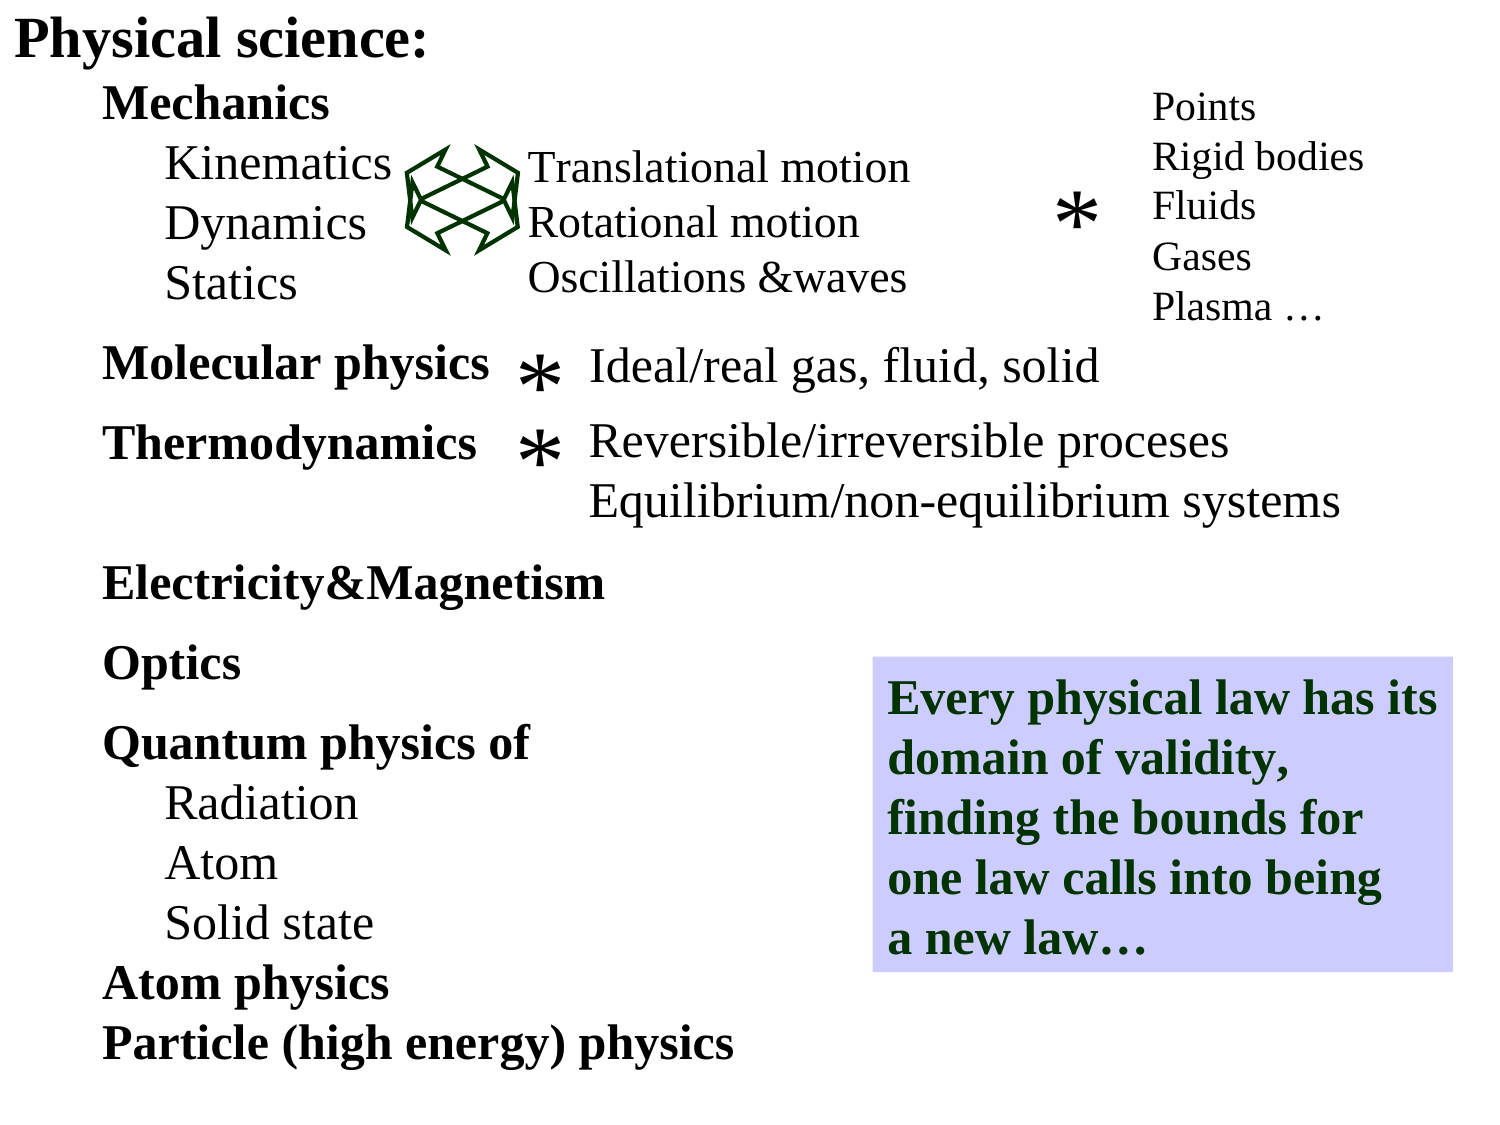

Physical science:
 Mechanics
	Kinematics
	Dynamics
	Statics
 Molecular physics
 Thermodynamics
 Electricity&Magnetism
 Optics
 Quantum physics of
	Radiation
 Atom
	Solid state
 Atom physics
 Particle (high energy) physics
Points
Rigid bodies
Fluids
Gases
Plasma …
Translational motion
Rotational motion
Oscillations &waves
*
*
Ideal/real gas, fluid, solid
*
Reversible/irreversible proceses
Equilibrium/non-equilibrium systems
Every physical law has its
domain of validity,
finding the bounds for
one law calls into being
a new law…